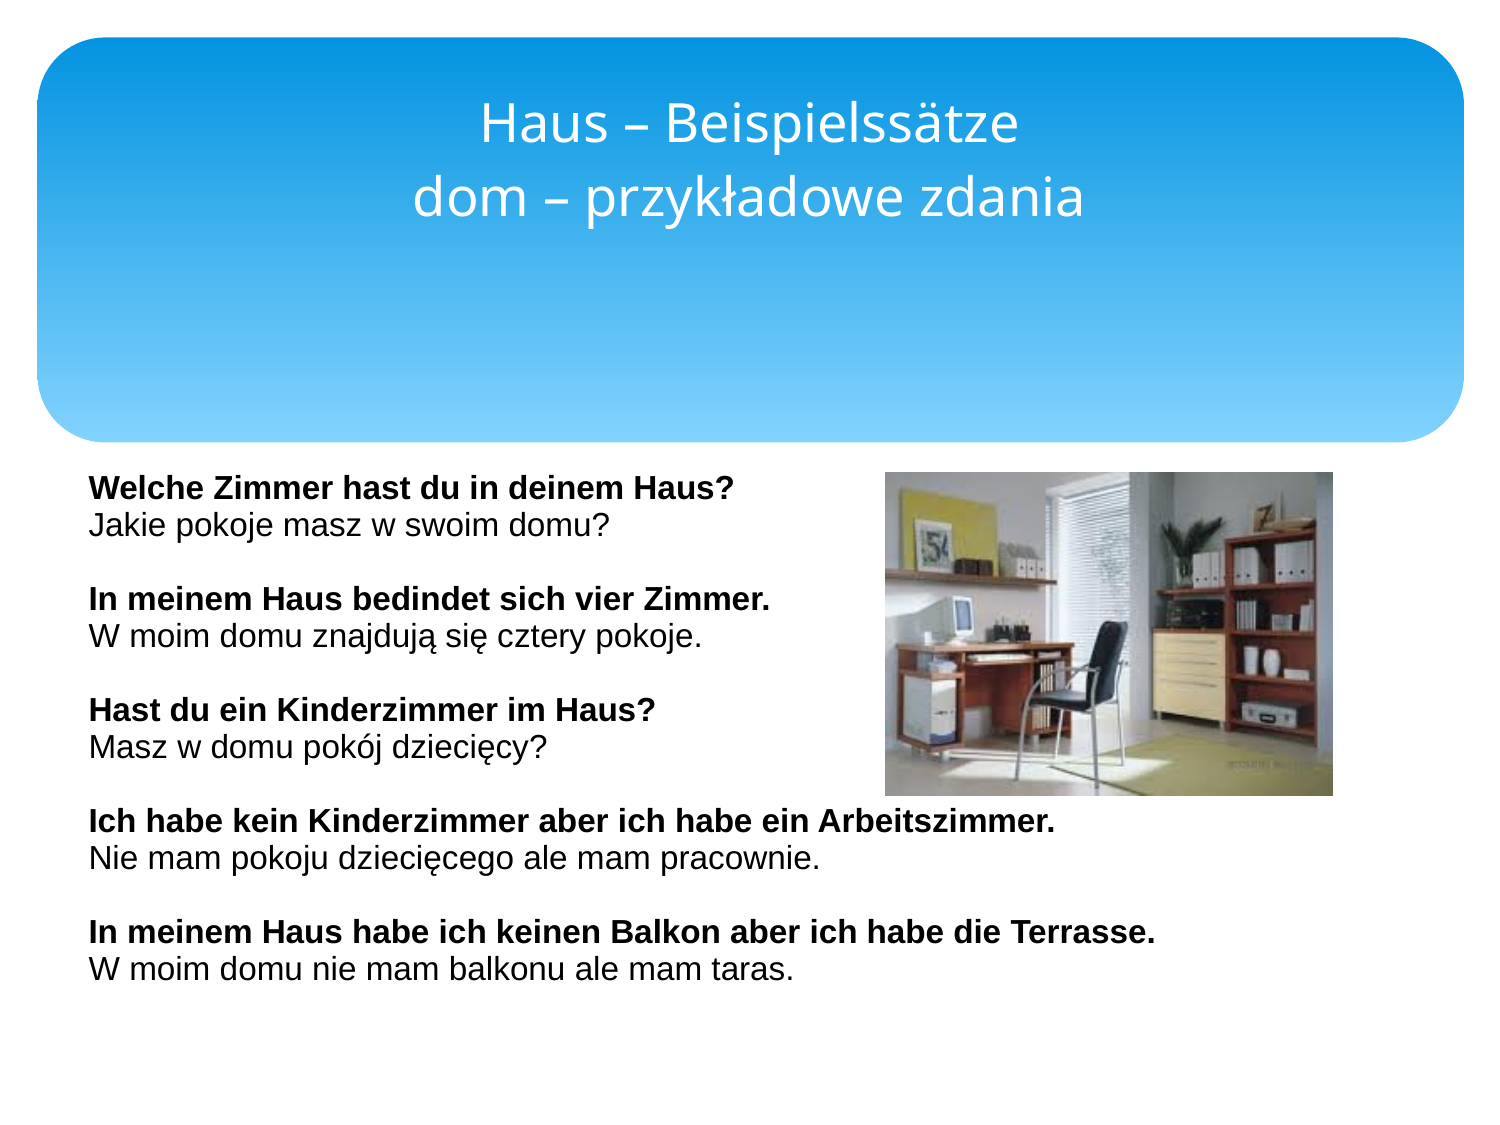

# Haus – Beispielssätze dom – przykładowe zdania
Welche Zimmer hast du in deinem Haus?
Jakie pokoje masz w swoim domu?
In meinem Haus bedindet sich vier Zimmer.
W moim domu znajdują się cztery pokoje.
Hast du ein Kinderzimmer im Haus?
Masz w domu pokój dziecięcy?
Ich habe kein Kinderzimmer aber ich habe ein Arbeitszimmer.
Nie mam pokoju dziecięcego ale mam pracownie.
In meinem Haus habe ich keinen Balkon aber ich habe die Terrasse.
W moim domu nie mam balkonu ale mam taras.